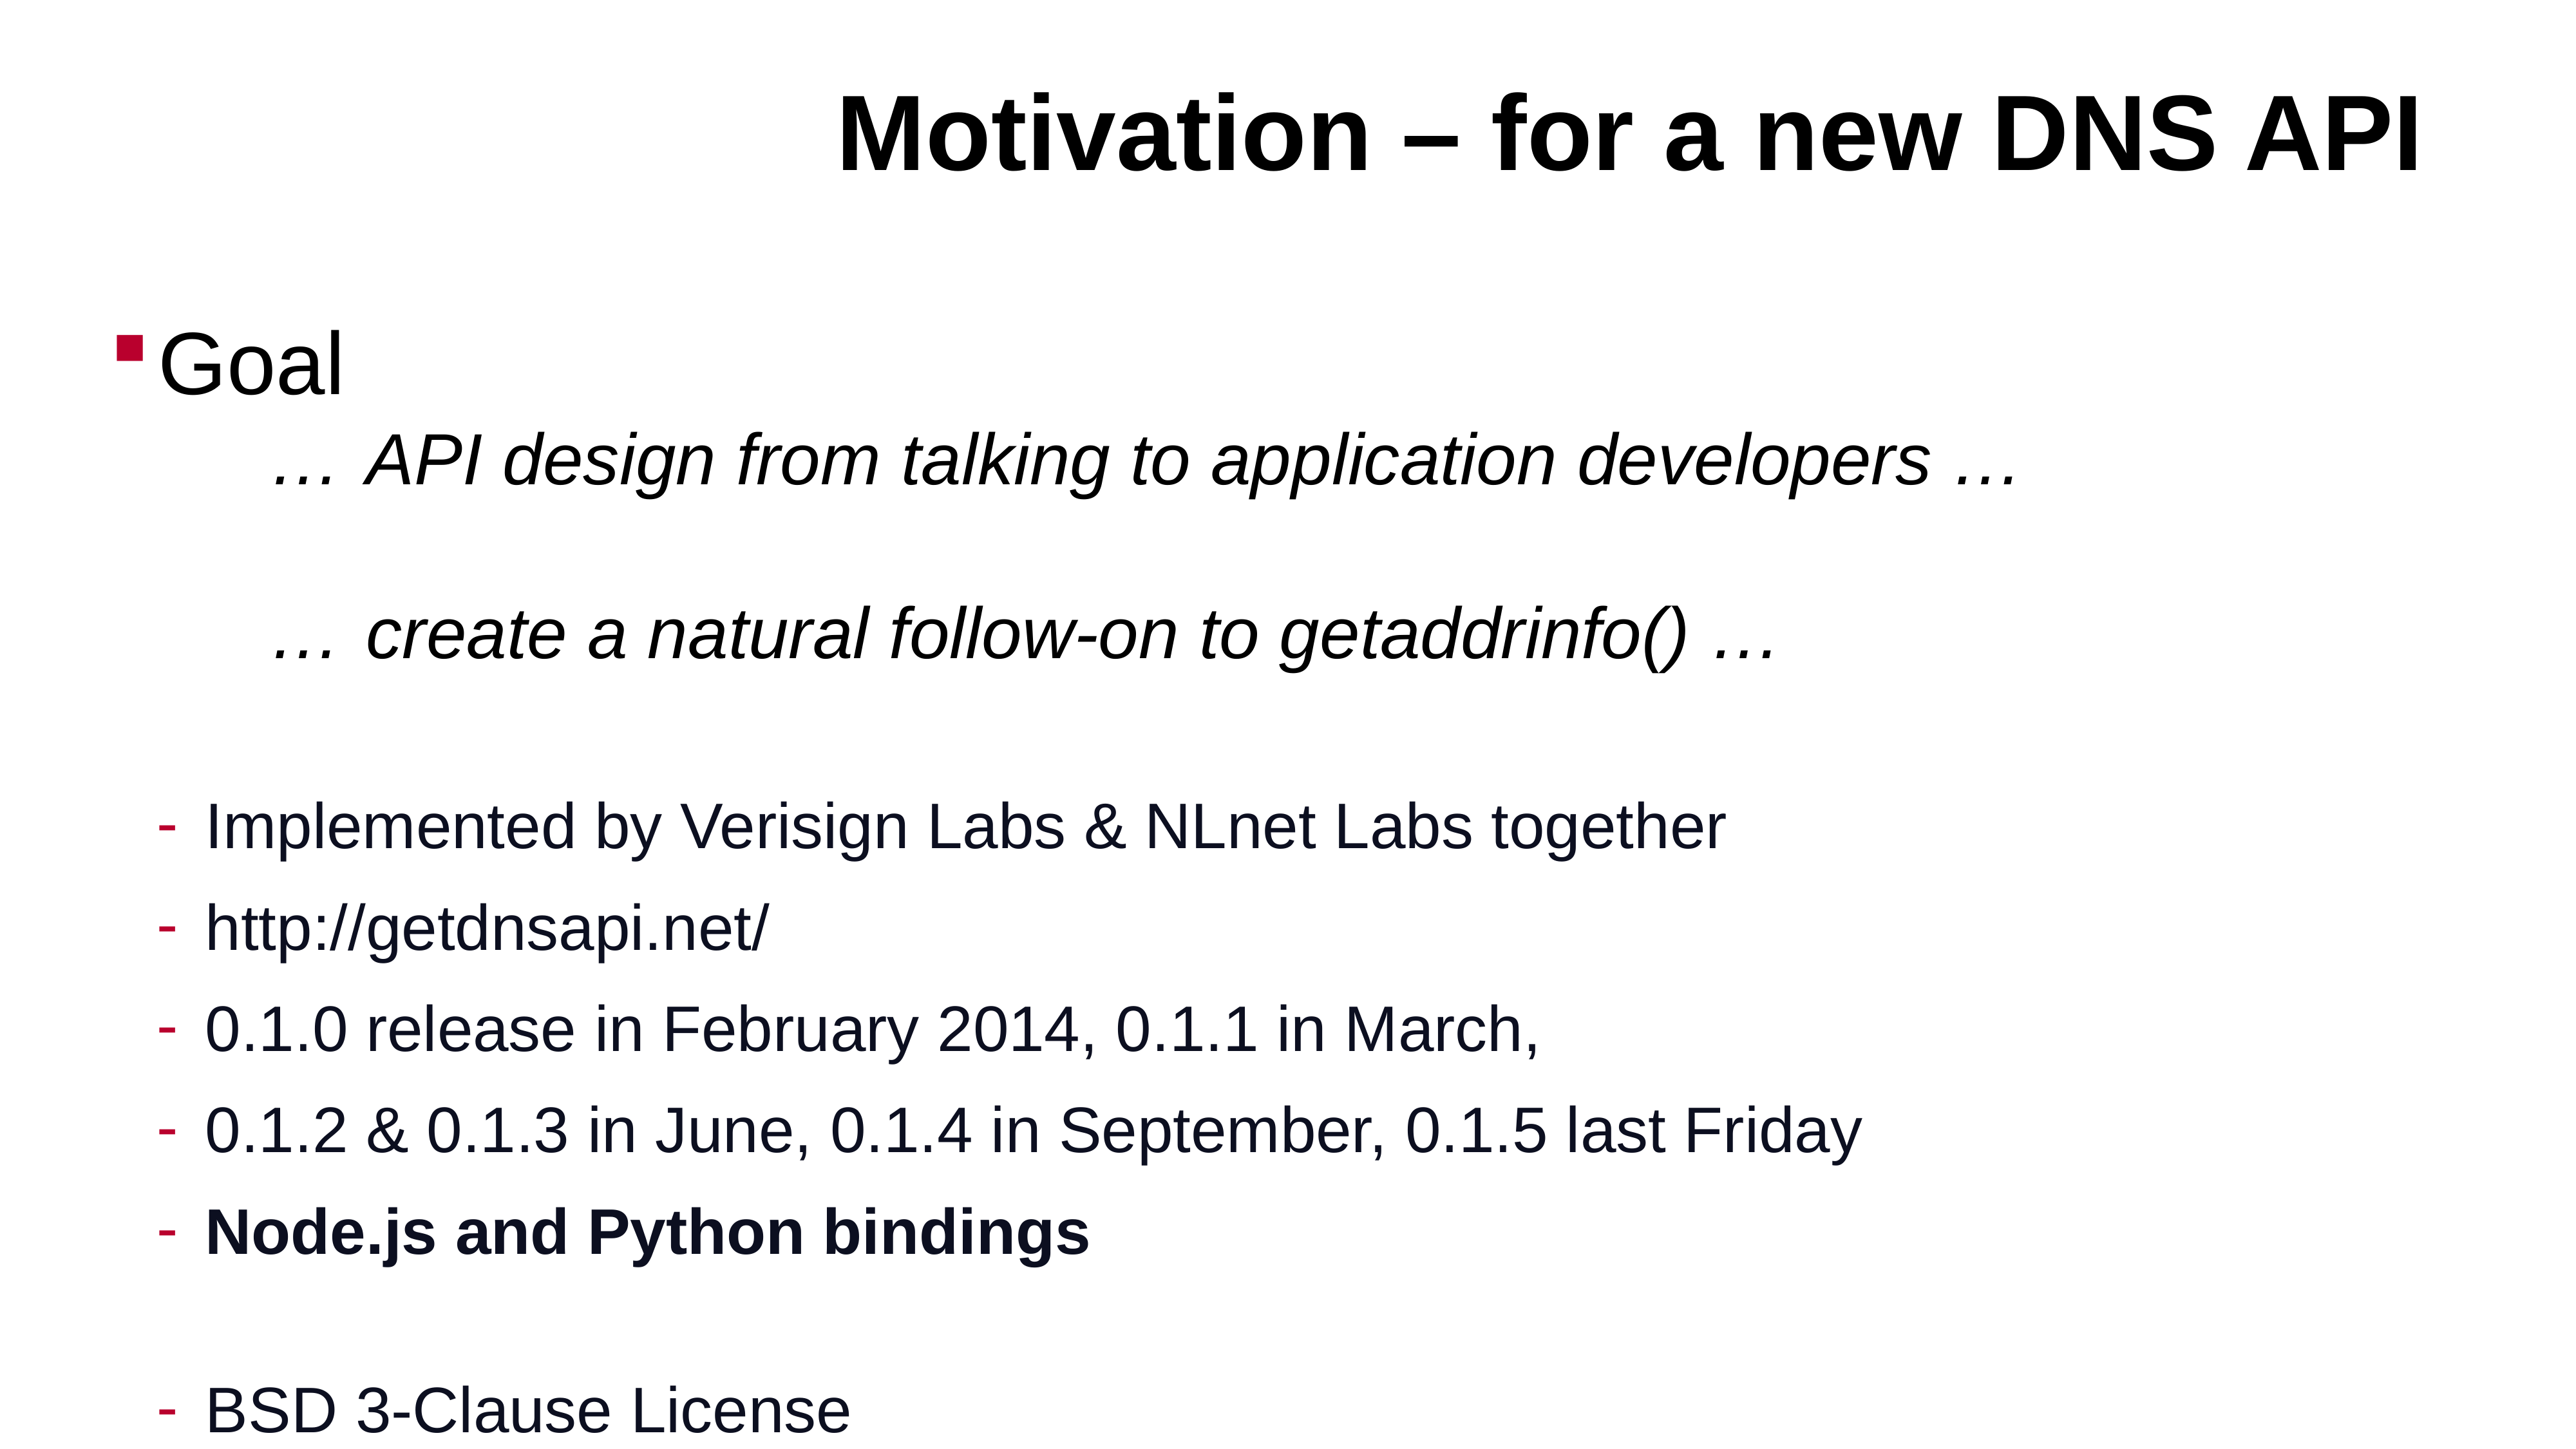

# Motivation – for a new DNS API
Goal
		…	API design from talking to application developers …
		…	create a natural follow-on to getaddrinfo() …
Implemented by Verisign Labs & NLnet Labs together
http://getdnsapi.net/
0.1.0 release in February 2014, 0.1.1 in March,
0.1.2 & 0.1.3 in June, 0.1.4 in September, 0.1.5 last Friday
Node.js and Python bindings
BSD 3-Clause License